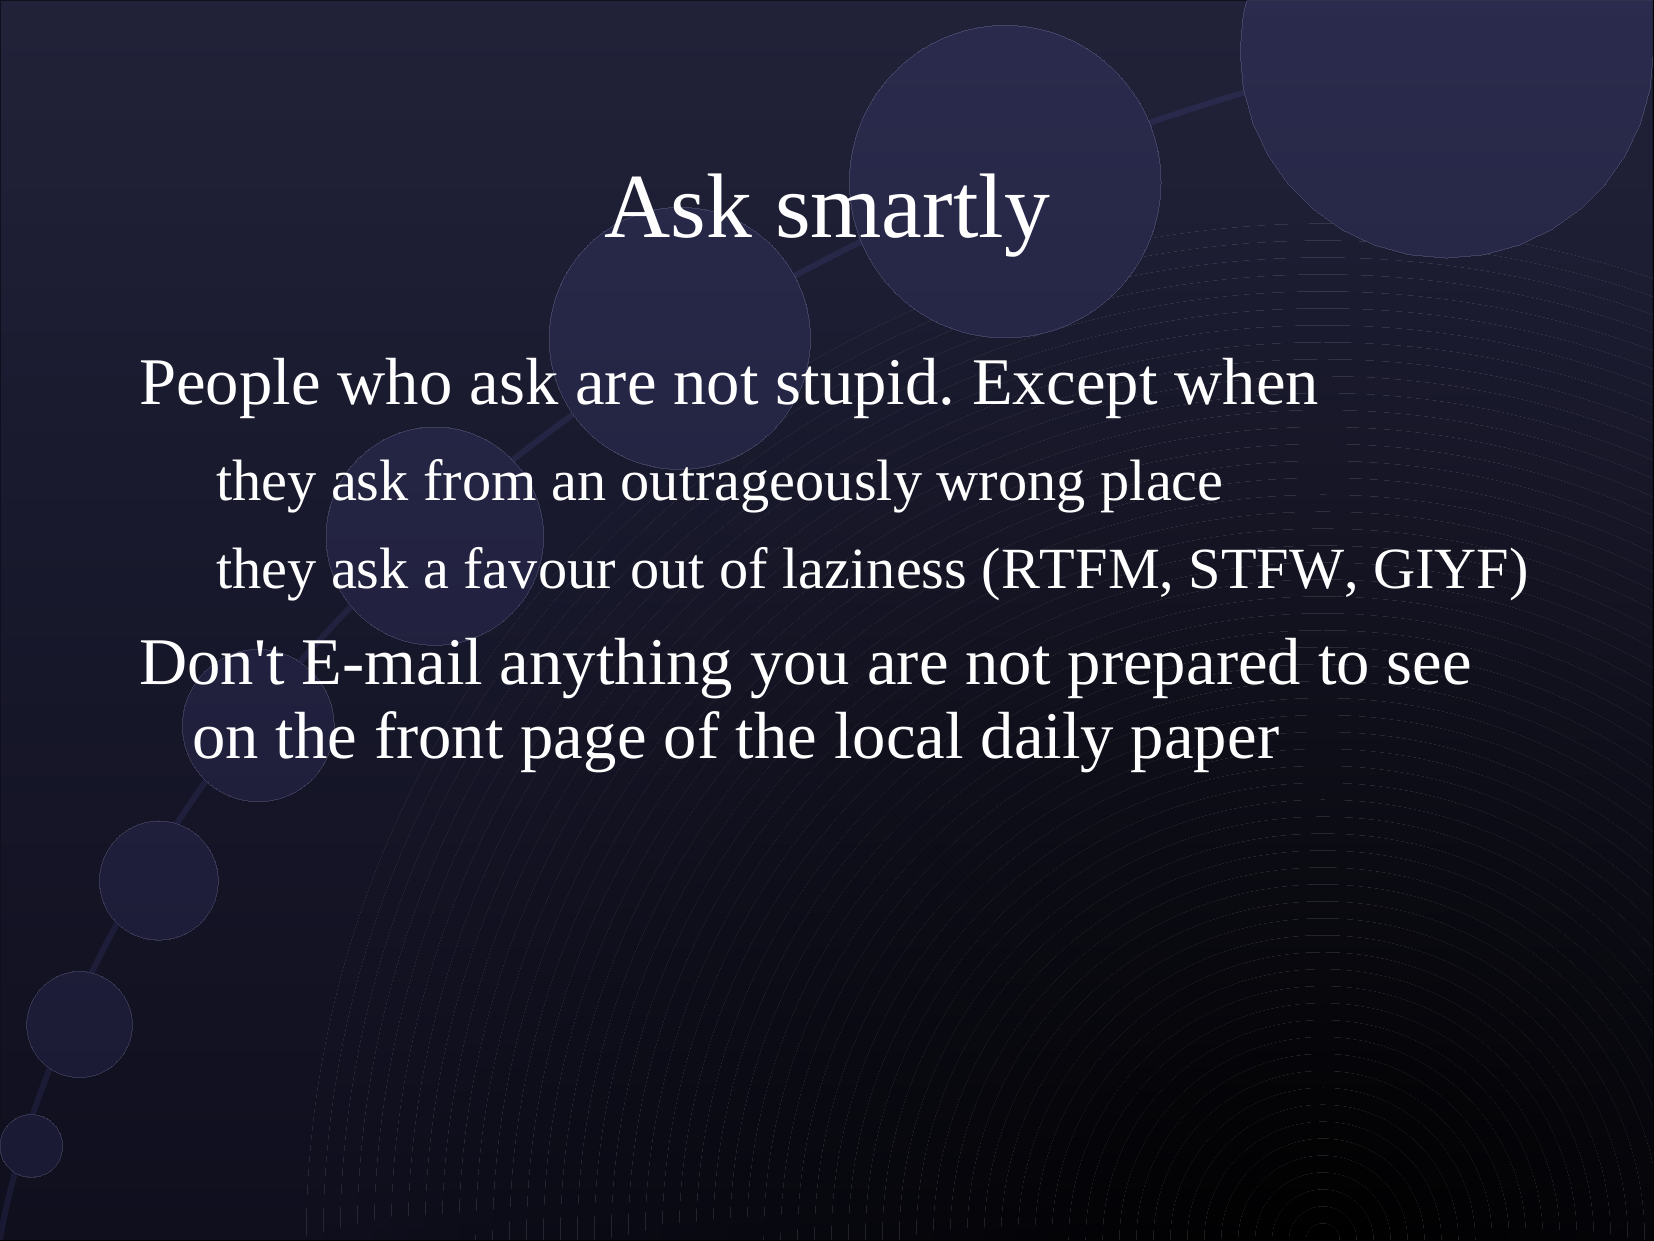

# Ask smartly
People who ask are not stupid. Except when
they ask from an outrageously wrong place
they ask a favour out of laziness (RTFM, STFW, GIYF)
Don't E-mail anything you are not prepared to see on the front page of the local daily paper